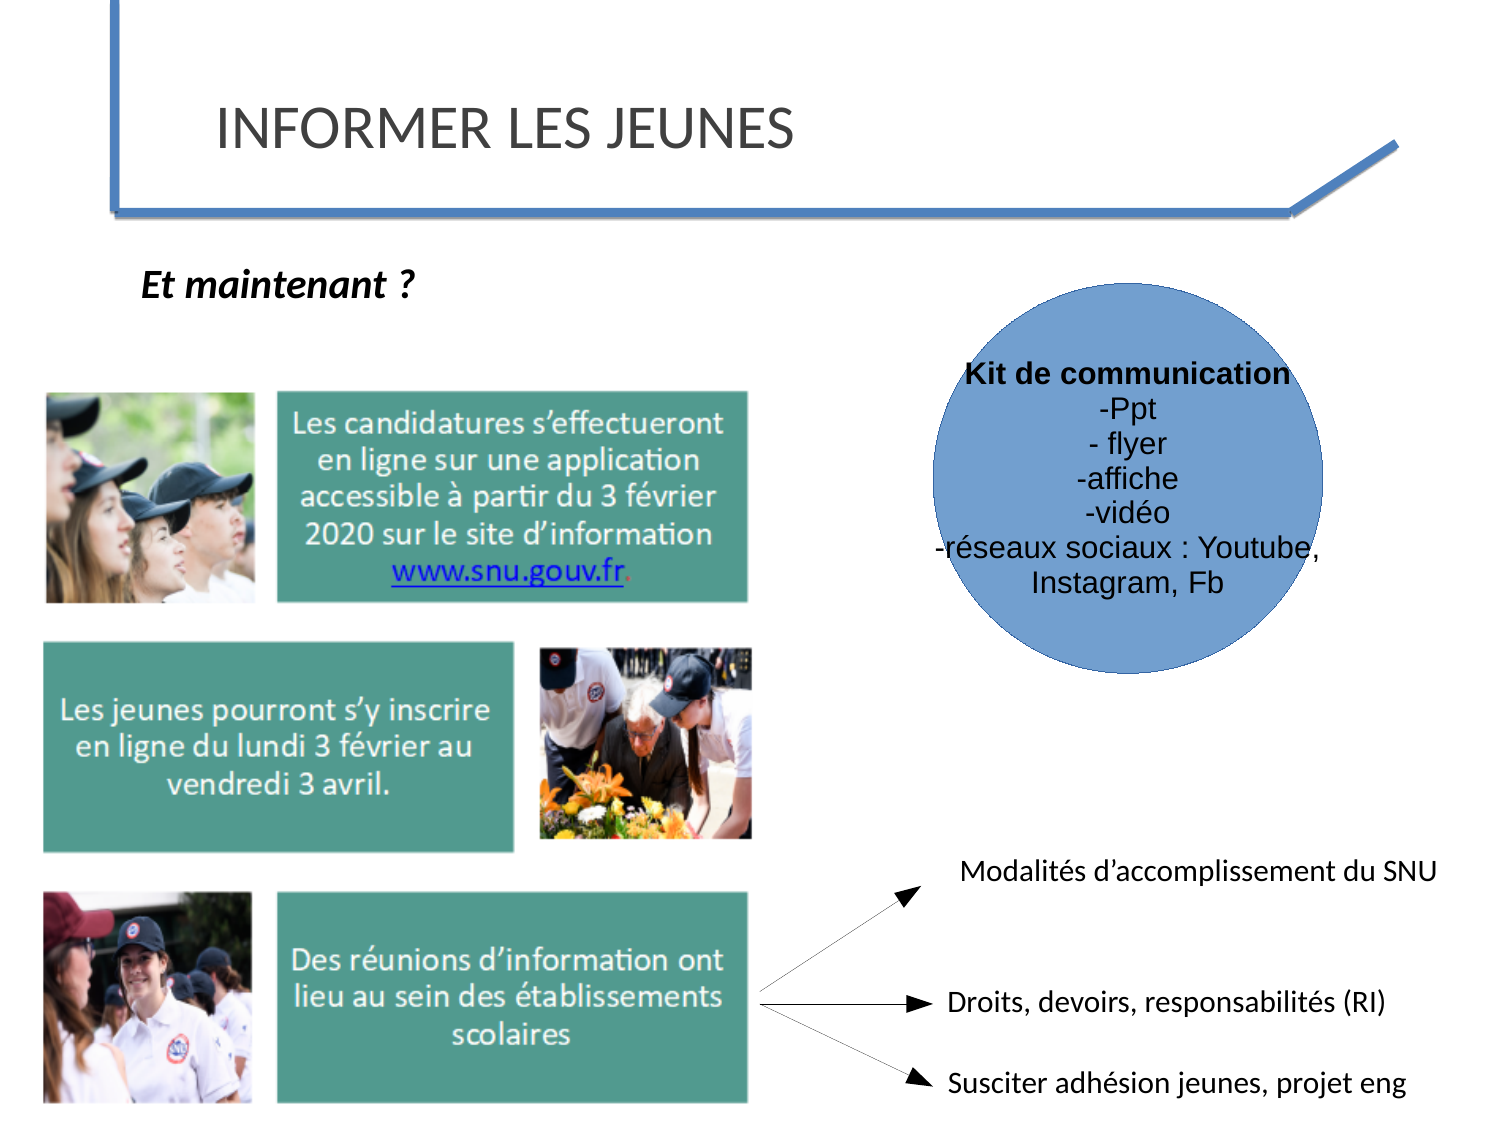

informer les jeunes
Et maintenant ?
Kit de communication
-Ppt
- flyer
-affiche
-vidéo
-réseaux sociaux : Youtube,
Instagram, Fb
Modalités d’accomplissement du SNU
Droits, devoirs, responsabilités (RI)
Susciter adhésion jeunes, projet eng